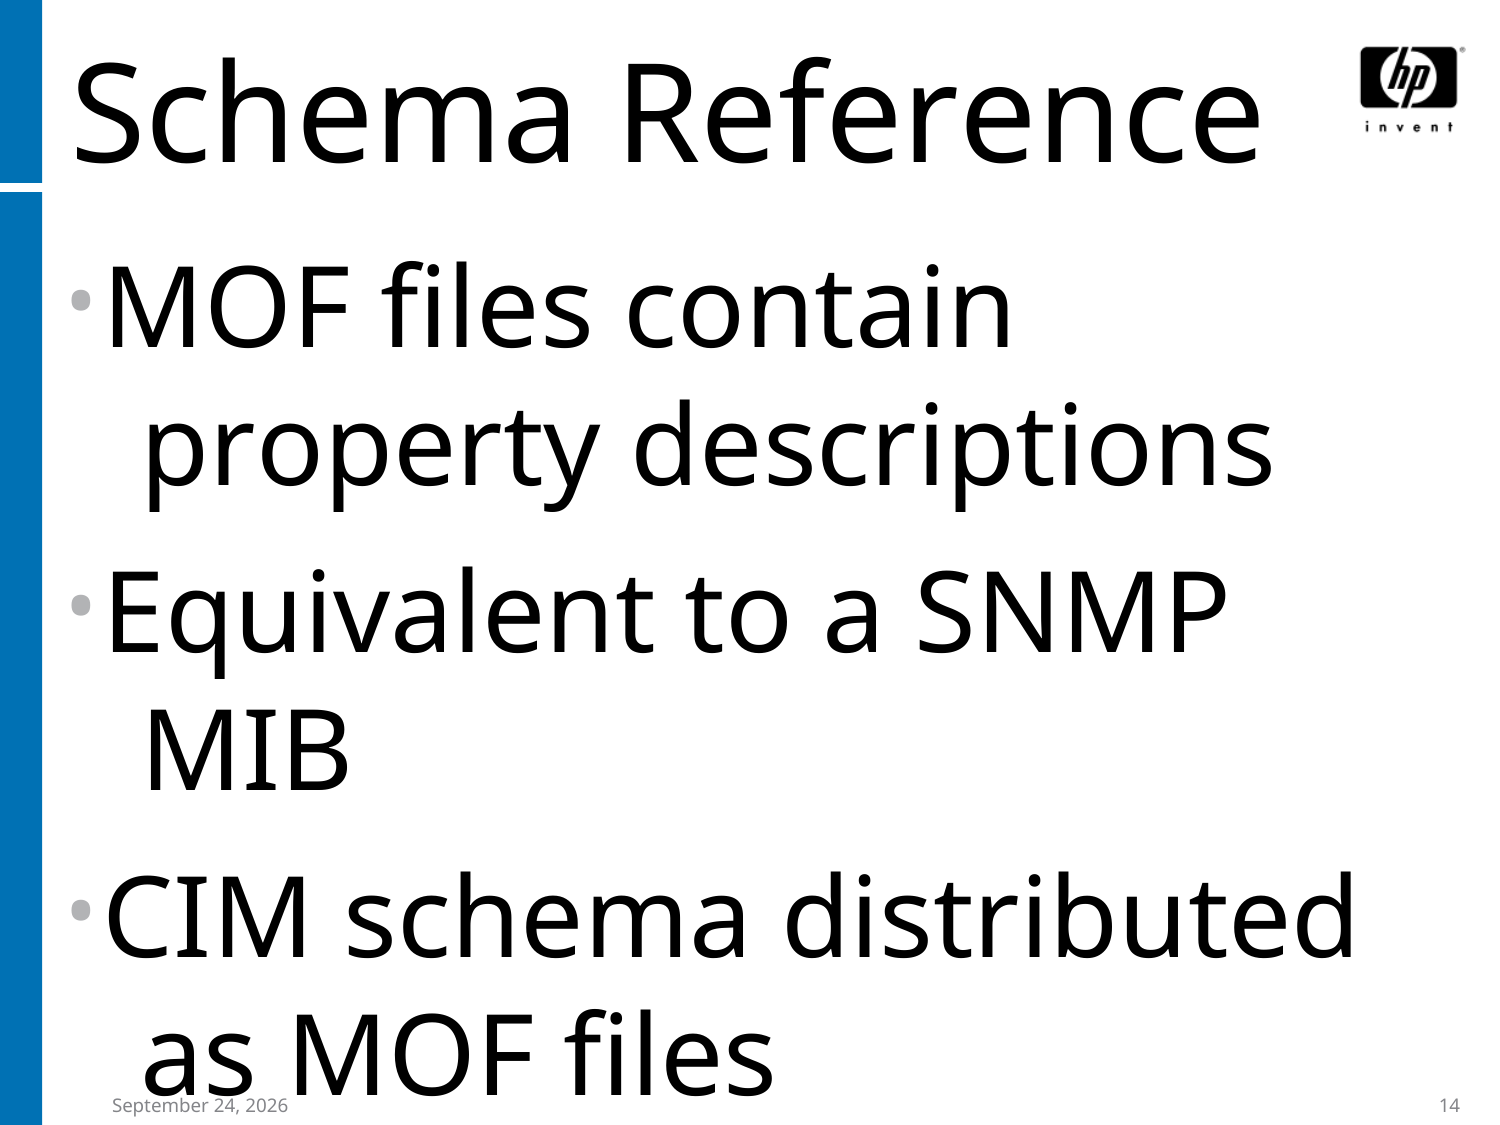

# Schema Reference
MOF files contain property descriptions
Equivalent to a SNMP MIB
CIM schema distributed as MOF files
14